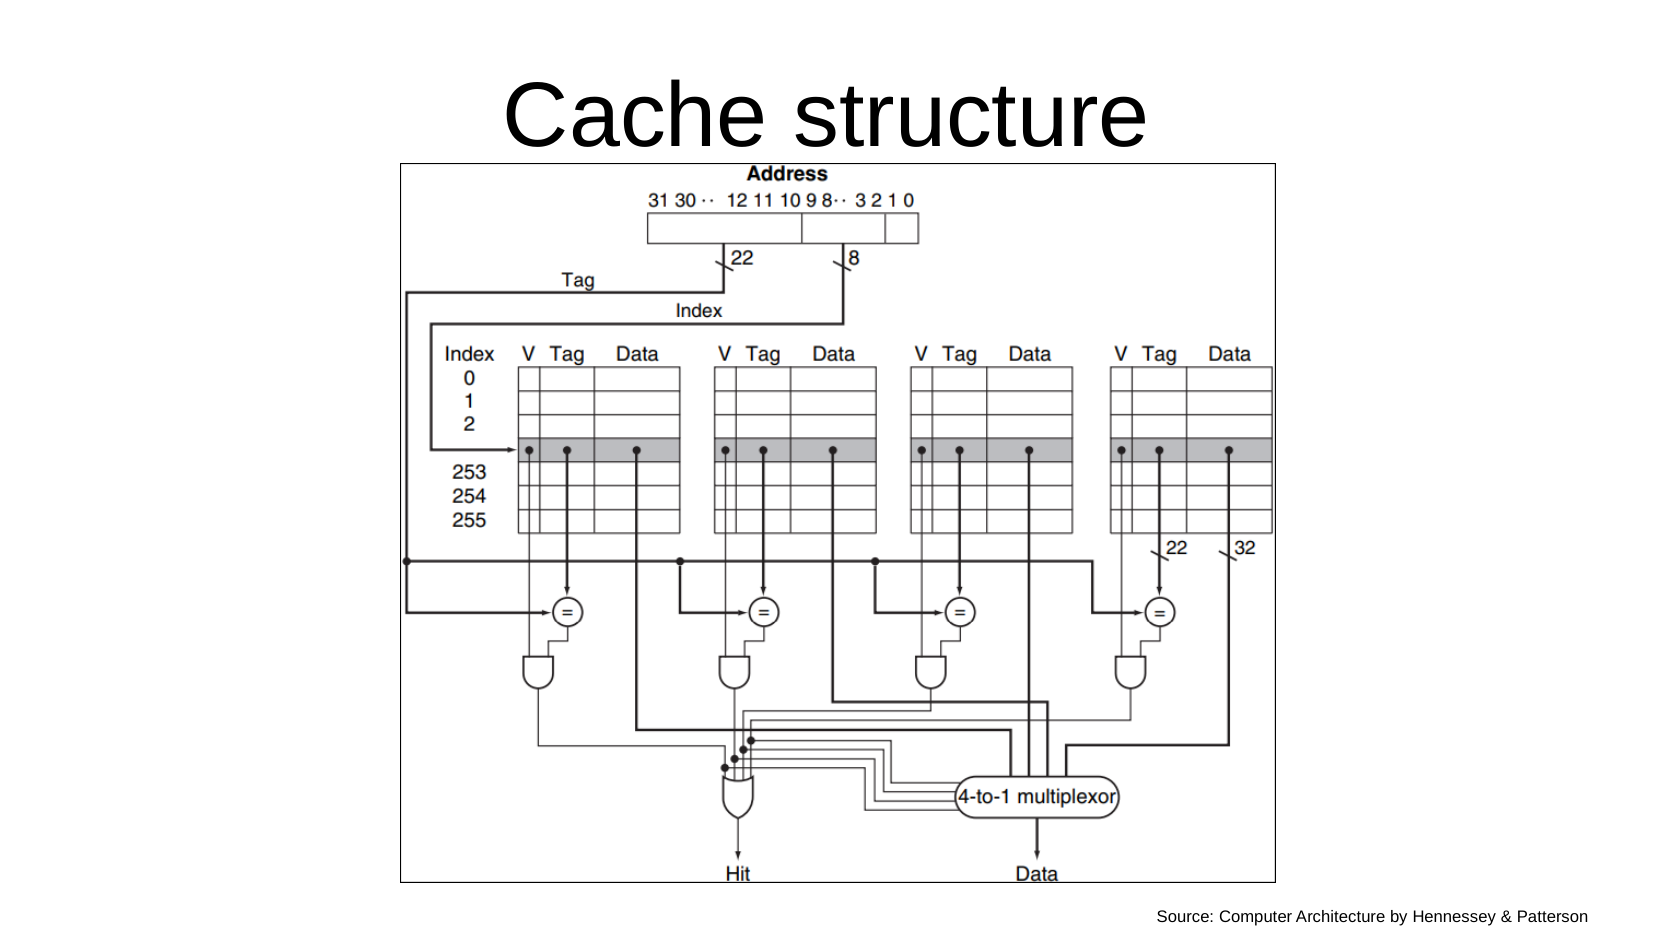

# Cache structure
Source: Computer Architecture by Hennessey & Patterson